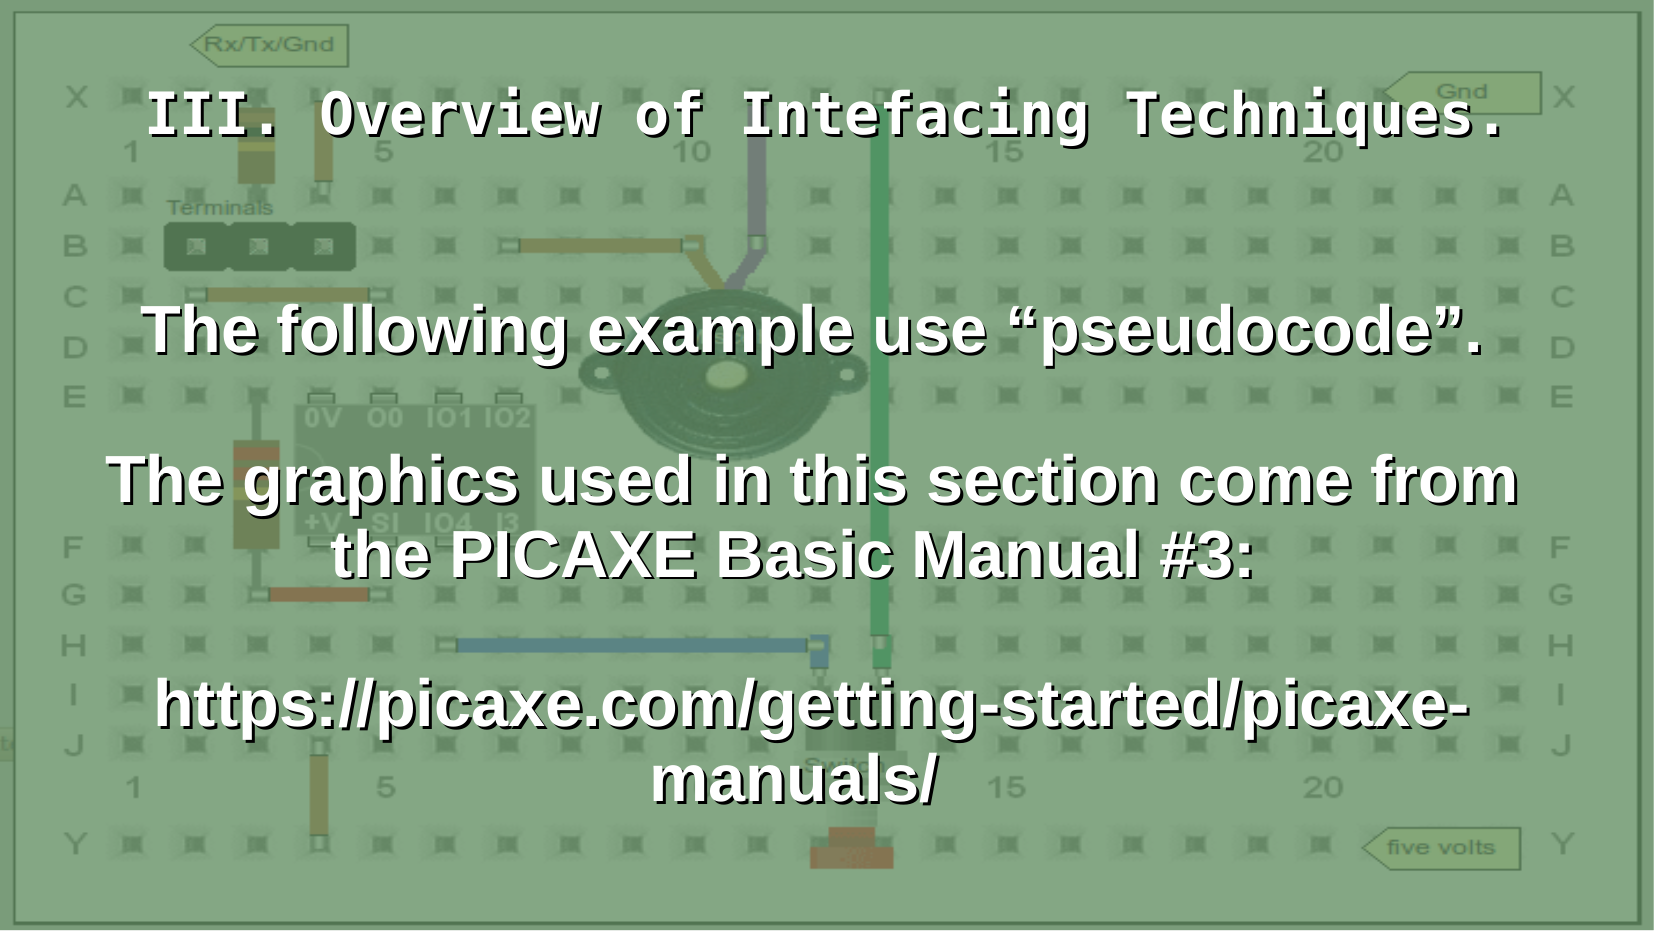

# III. Overview of Intefacing Techniques.
The following example use “pseudocode”.
The graphics used in this section come from the PICAXE Basic Manual #3:
https://picaxe.com/getting-started/picaxe-manuals/